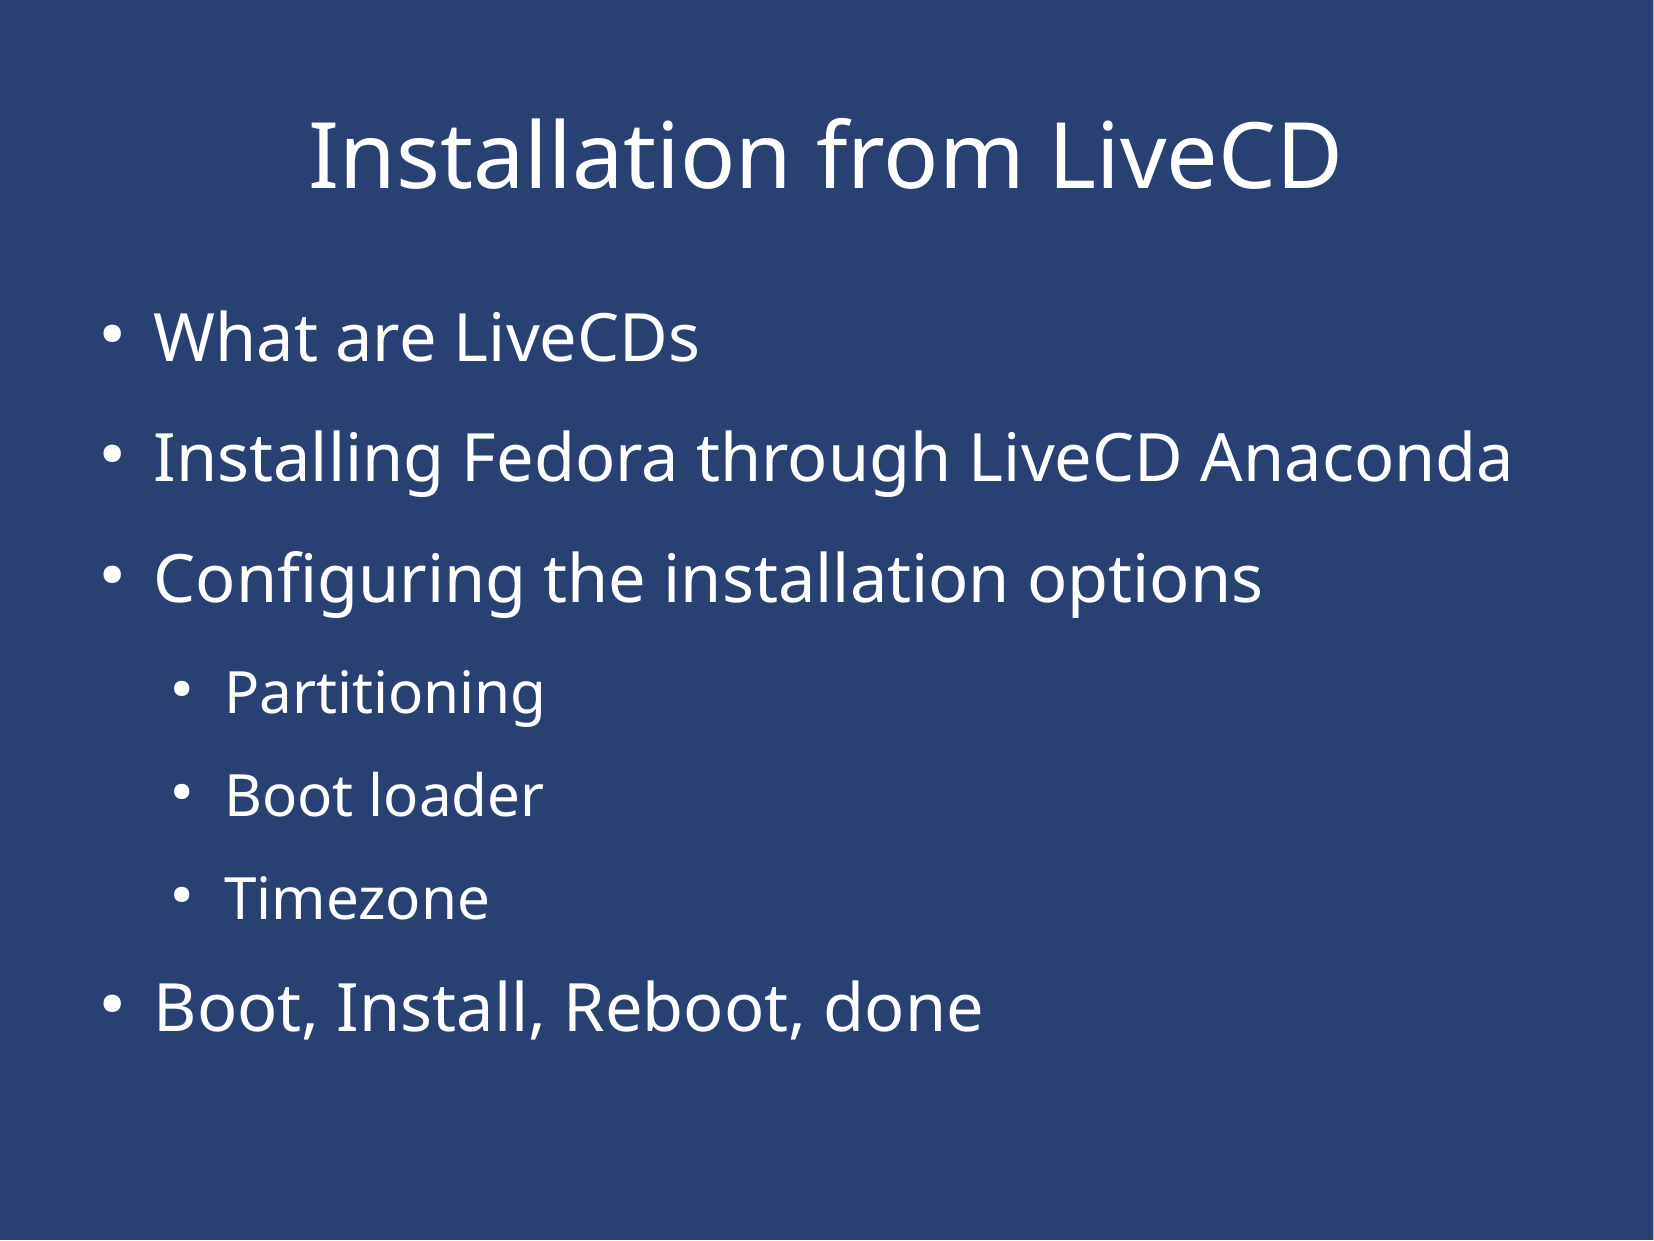

# Installation from LiveCD
What are LiveCDs
Installing Fedora through LiveCD Anaconda
Configuring the installation options
Partitioning
Boot loader
Timezone
Boot, Install, Reboot, done